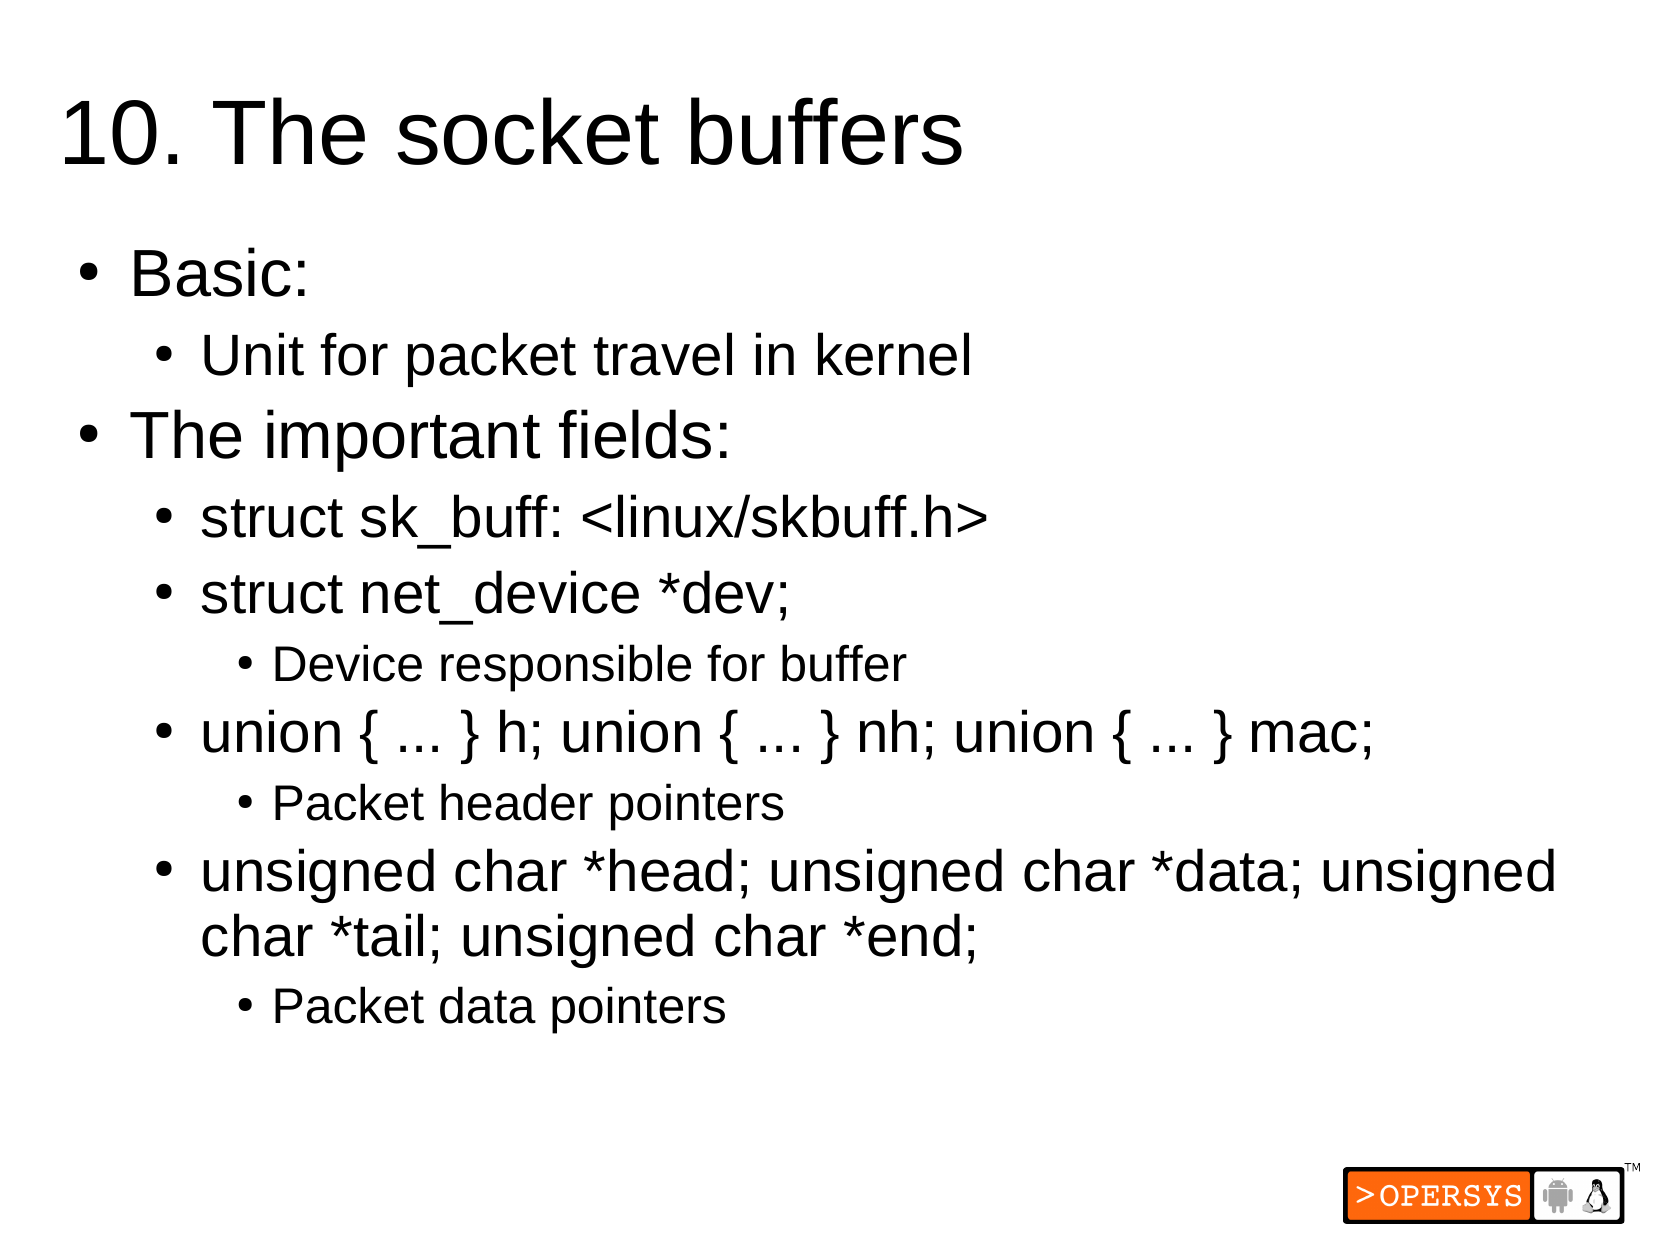

# 10. The socket buffers
Basic:
Unit for packet travel in kernel
The important fields:
struct sk_buff: <linux/skbuff.h>
struct net_device *dev;
Device responsible for buffer
union { ... } h; union { ... } nh; union { ... } mac;
Packet header pointers
unsigned char *head; unsigned char *data; unsigned char *tail; unsigned char *end;
Packet data pointers